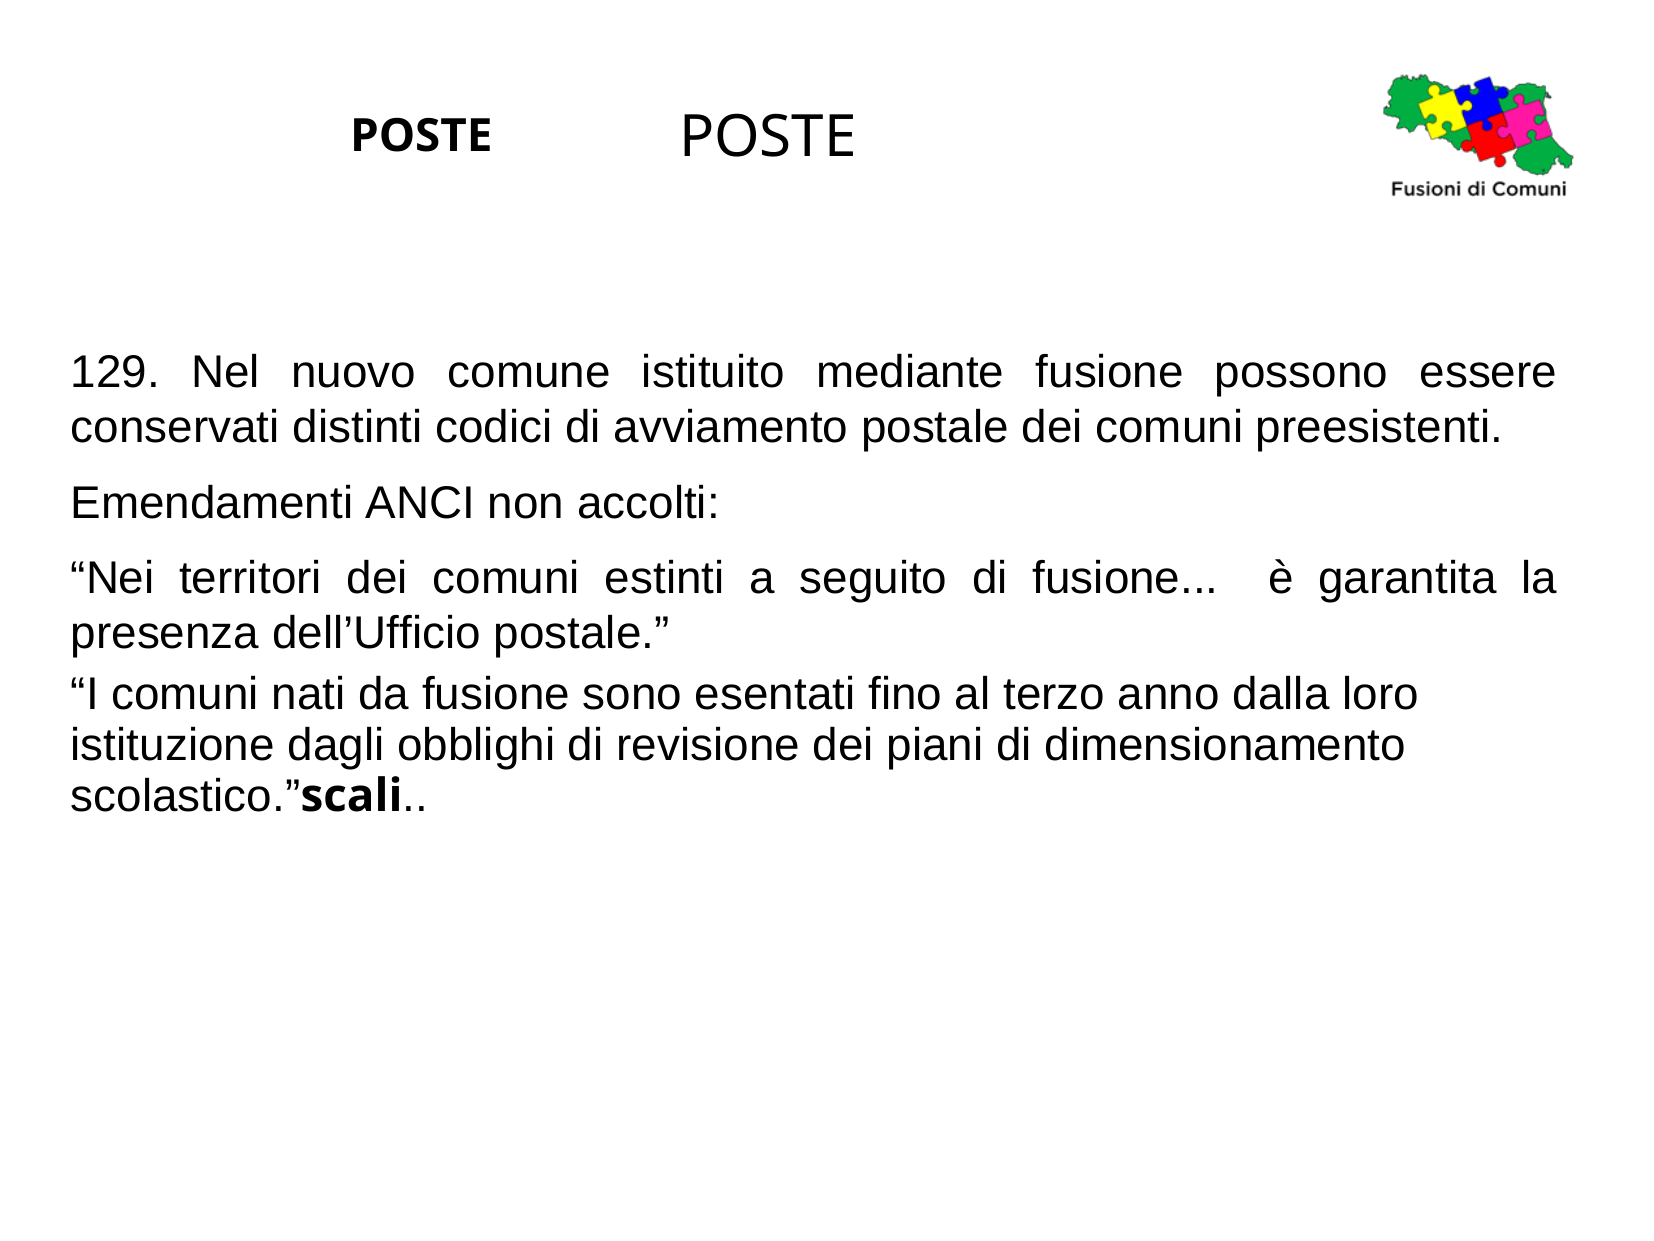

# POSTE
POSTE
129. Nel nuovo comune istituito mediante fusione possono essere conservati distinti codici di avviamento postale dei comuni preesistenti.
Emendamenti ANCI non accolti:
“Nei territori dei comuni estinti a seguito di fusione... è garantita la presenza dell’Ufficio postale.”
“I comuni nati da fusione sono esentati fino al terzo anno dalla loro istituzione dagli obblighi di revisione dei piani di dimensionamento scolastico.”scali..